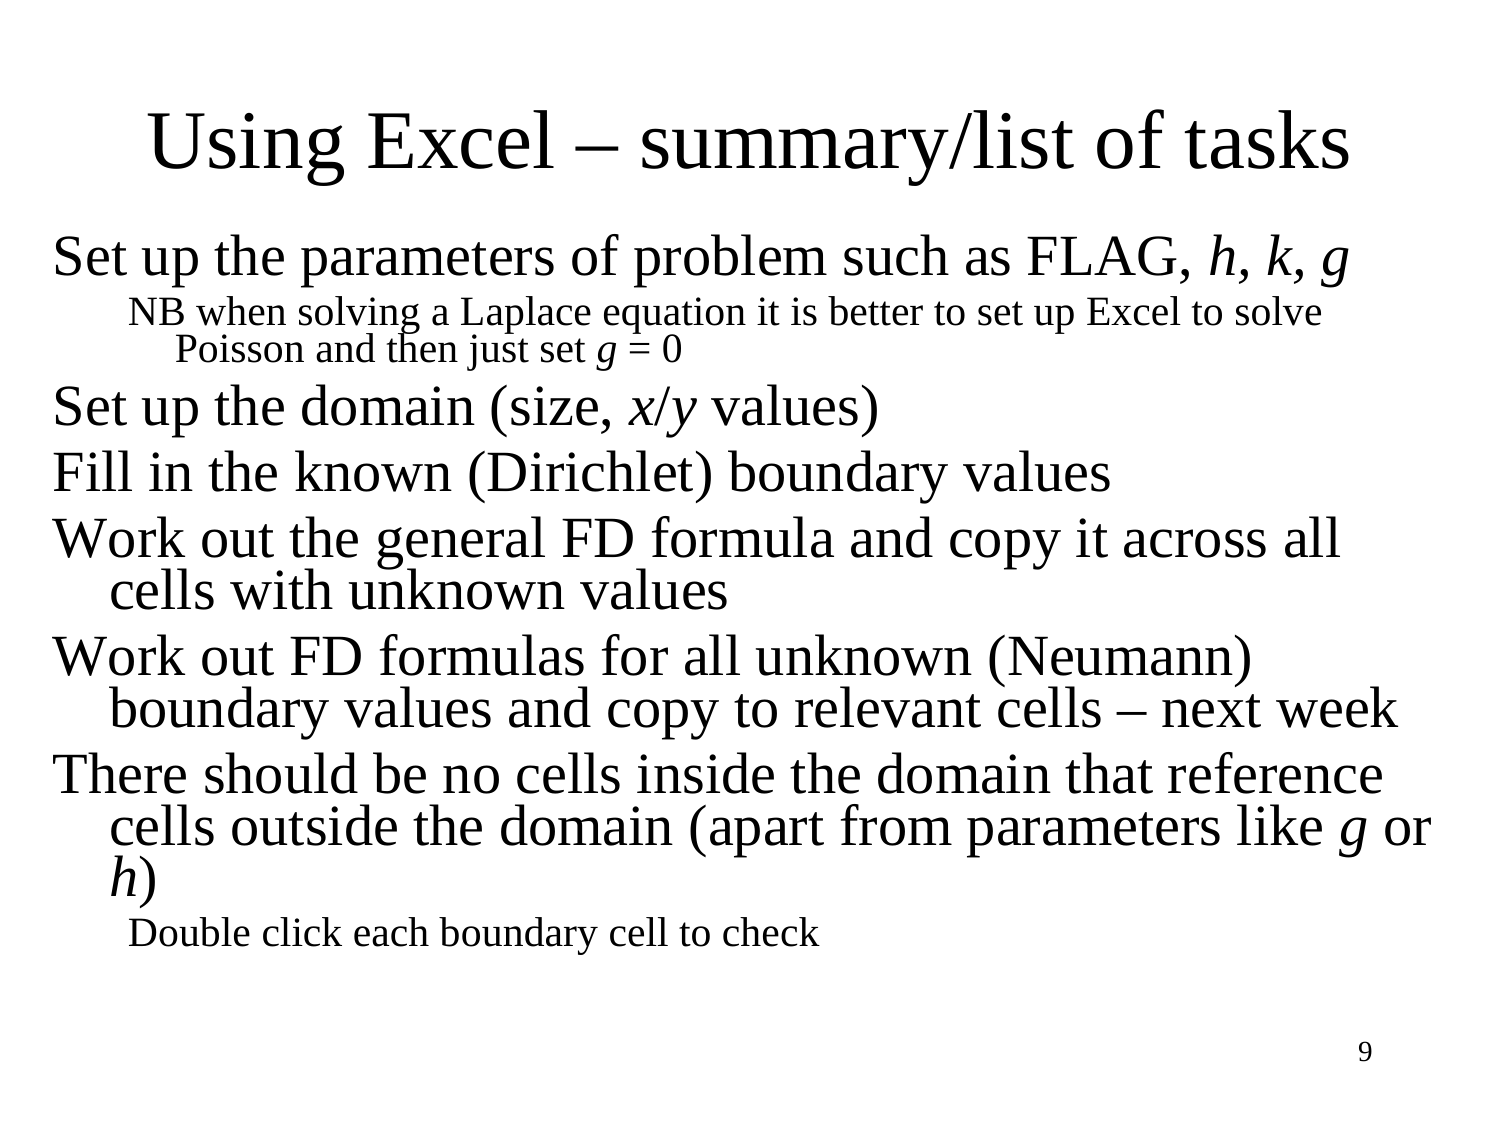

# Using Excel – summary/list of tasks
Set up the parameters of problem such as FLAG, h, k, g
NB when solving a Laplace equation it is better to set up Excel to solve Poisson and then just set g = 0
Set up the domain (size, x/y values)
Fill in the known (Dirichlet) boundary values
Work out the general FD formula and copy it across all cells with unknown values
Work out FD formulas for all unknown (Neumann) boundary values and copy to relevant cells – next week
There should be no cells inside the domain that reference cells outside the domain (apart from parameters like g or h)
Double click each boundary cell to check